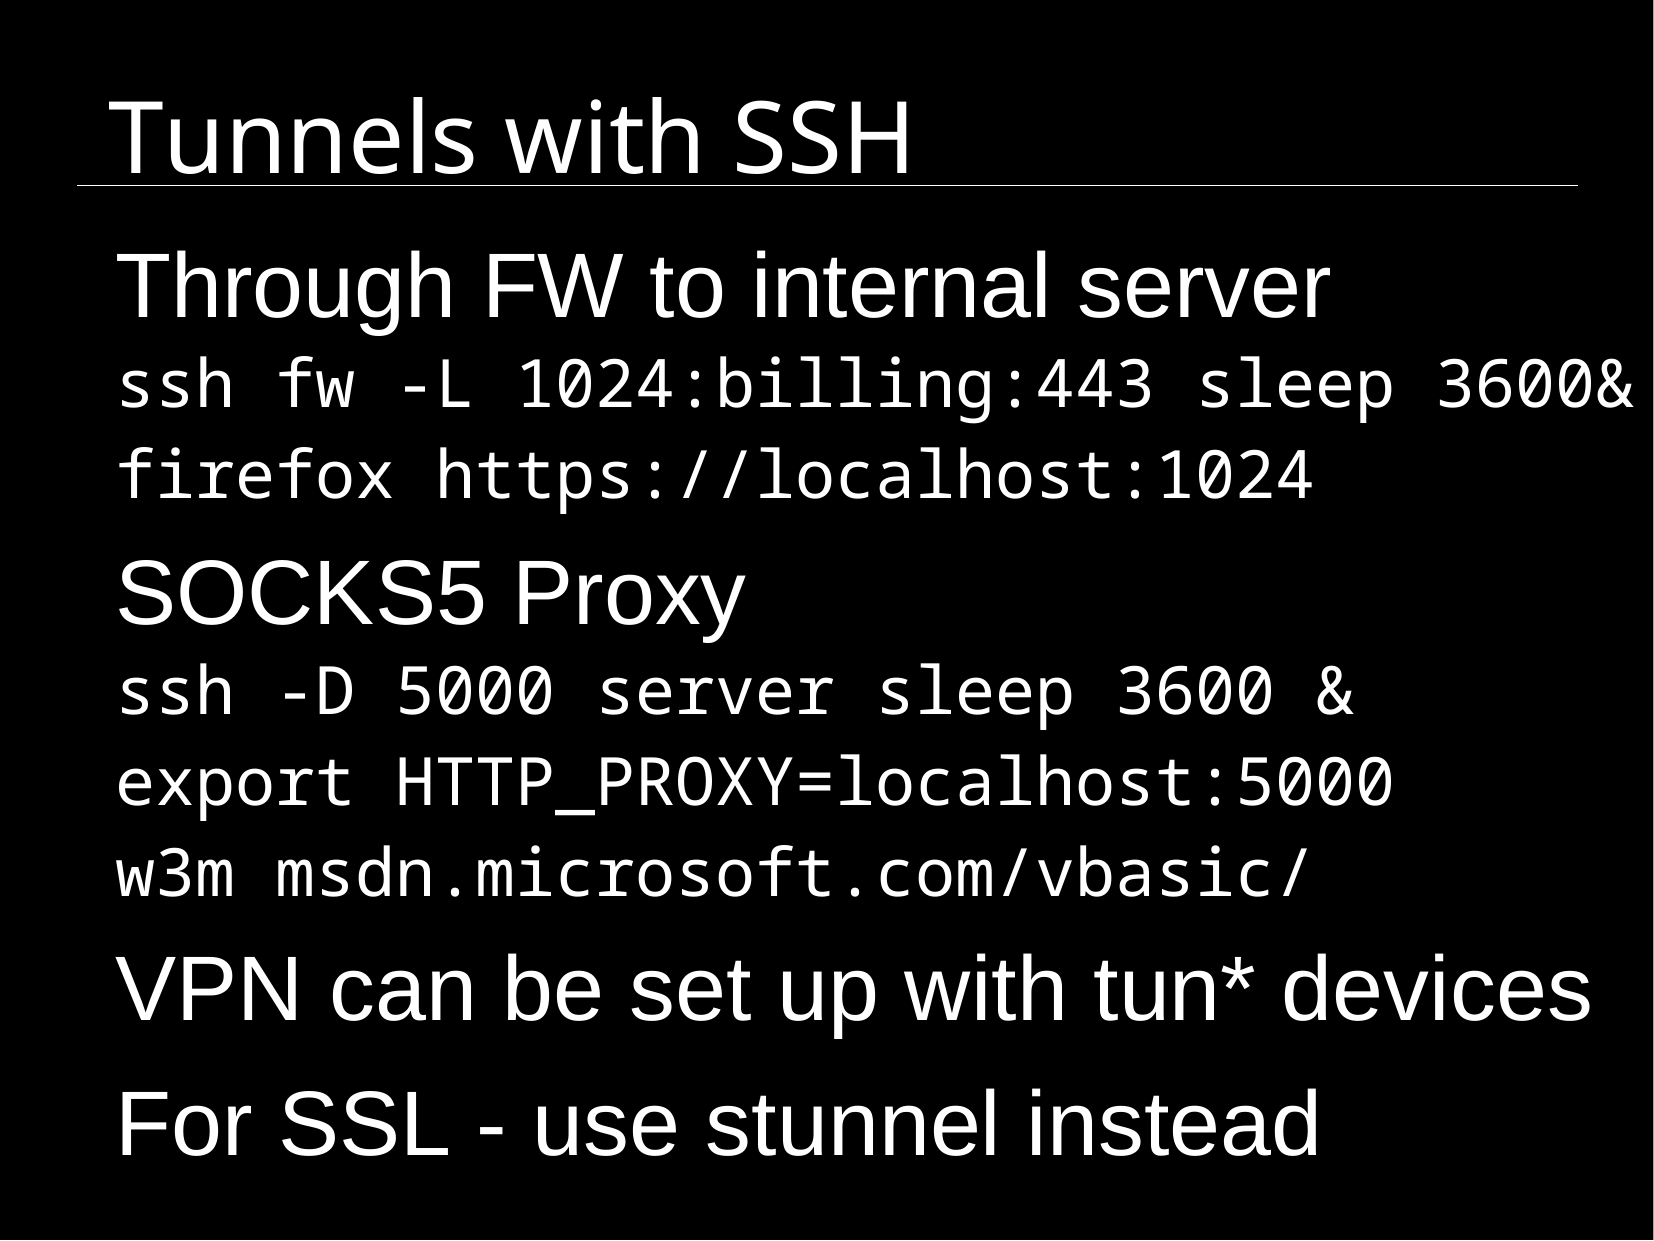

Tunnels with SSH
Through FW to internal server
ssh fw -L 1024:billing:443 sleep 3600&
firefox https://localhost:1024
SOCKS5 Proxy
ssh -D 5000 server sleep 3600 &
export HTTP_PROXY=localhost:5000
w3m msdn.microsoft.com/vbasic/
VPN can be set up with tun* devices
For SSL - use stunnel instead